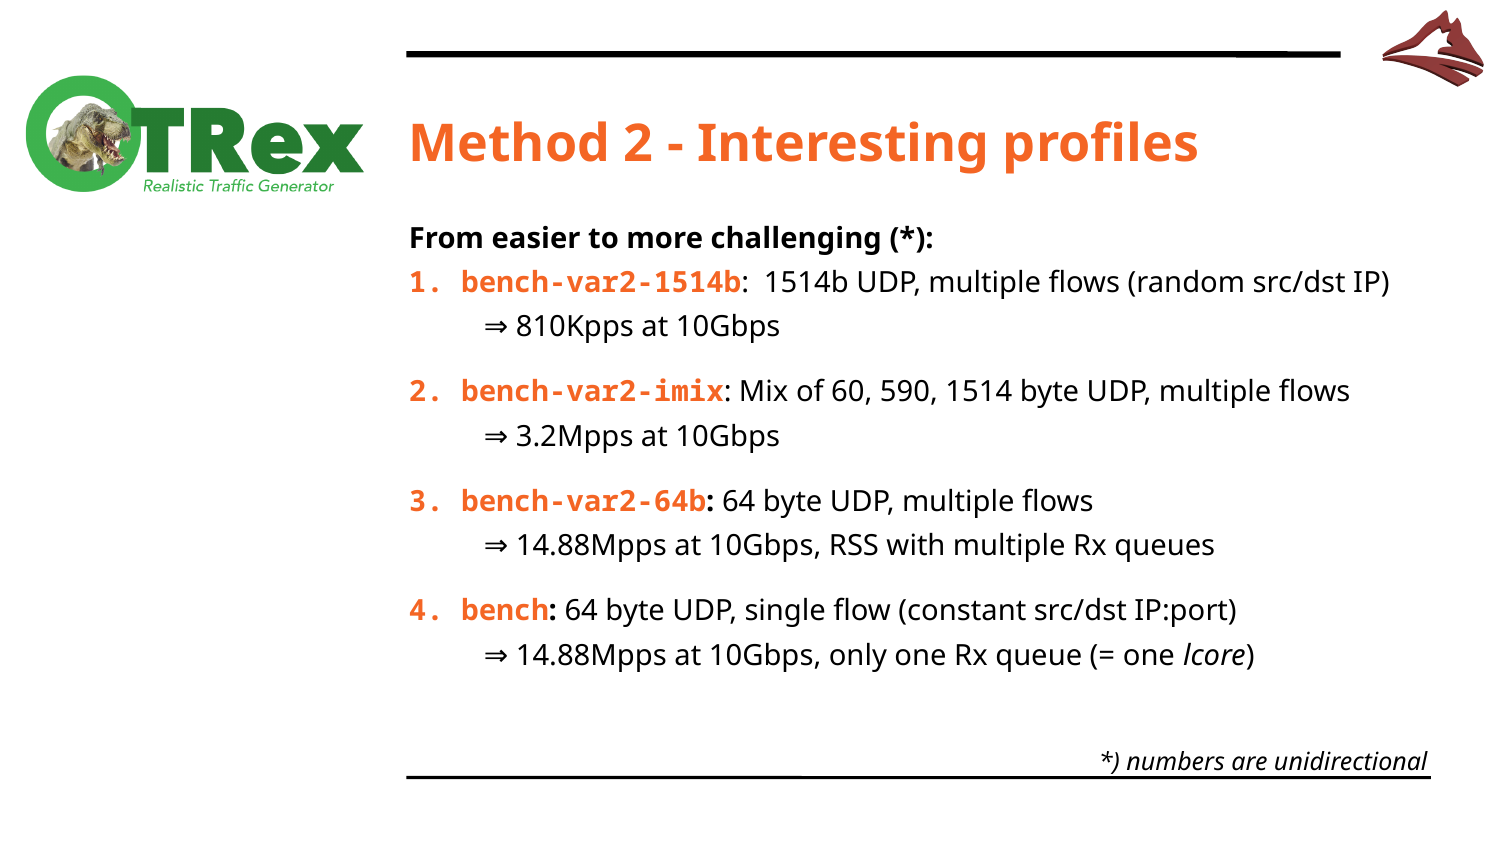

Method 2 - Interesting profiles
# From easier to more challenging (*):
1. bench-var2-1514b: 1514b UDP, multiple flows (random src/dst IP)
⇒ 810Kpps at 10Gbps
2. bench-var2-imix: Mix of 60, 590, 1514 byte UDP, multiple flows
⇒ 3.2Mpps at 10Gbps
3. bench-var2-64b: 64 byte UDP, multiple flows
⇒ 14.88Mpps at 10Gbps, RSS with multiple Rx queues
4. bench: 64 byte UDP, single flow (constant src/dst IP:port)
⇒ 14.88Mpps at 10Gbps, only one Rx queue (= one lcore)
*) numbers are unidirectional